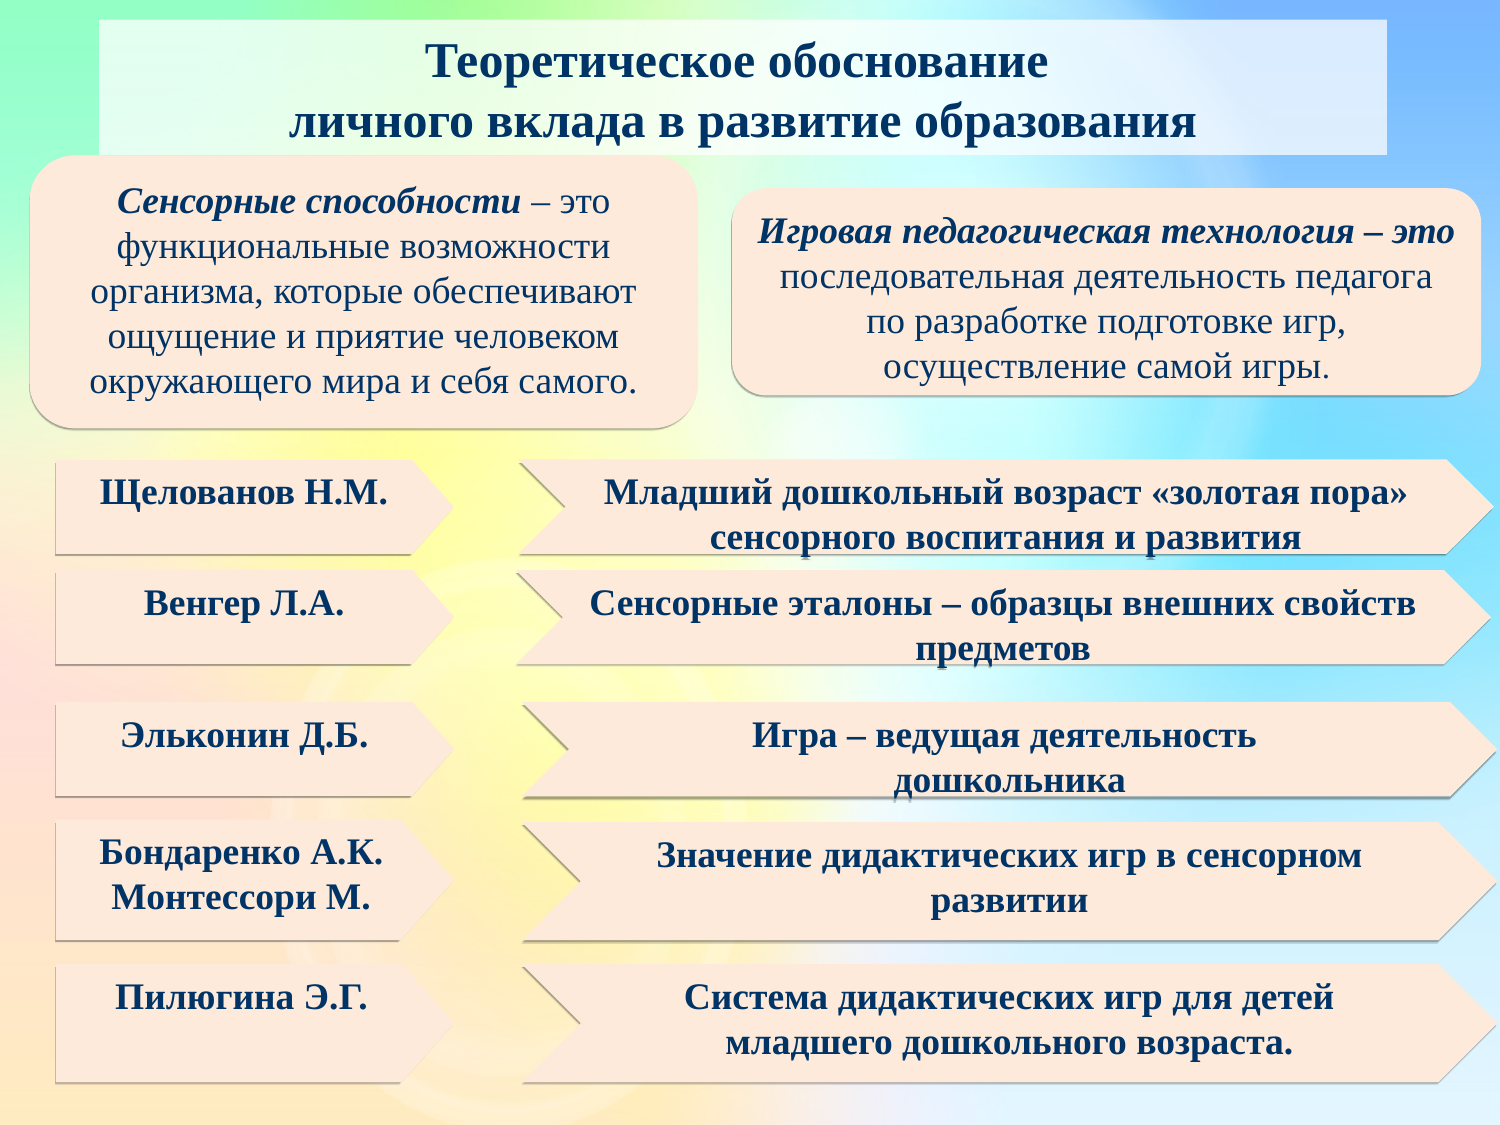

Теоретическое обоснование
личного вклада в развитие образования
Сенсорные способности – это функциональные возможности организма, которые обеспечивают ощущение и приятие человеком окружающего мира и себя самого.
Игровая педагогическая технология – это последовательная деятельность педагога по разработке подготовке игр, осуществление самой игры.
Младший дошкольный возраст «золотая пора» сенсорного воспитания и развития
Щелованов Н.М.
Венгер Л.А.
Сенсорные эталоны – образцы внешних свойств предметов
Эльконин Д.Б.
Игра – ведущая деятельность
дошкольника
Бондаренко А.К.
Монтессори М.
Значение дидактических игр в сенсорном развитии
Пилюгина Э.Г.
Система дидактических игр для детей младшего дошкольного возраста.